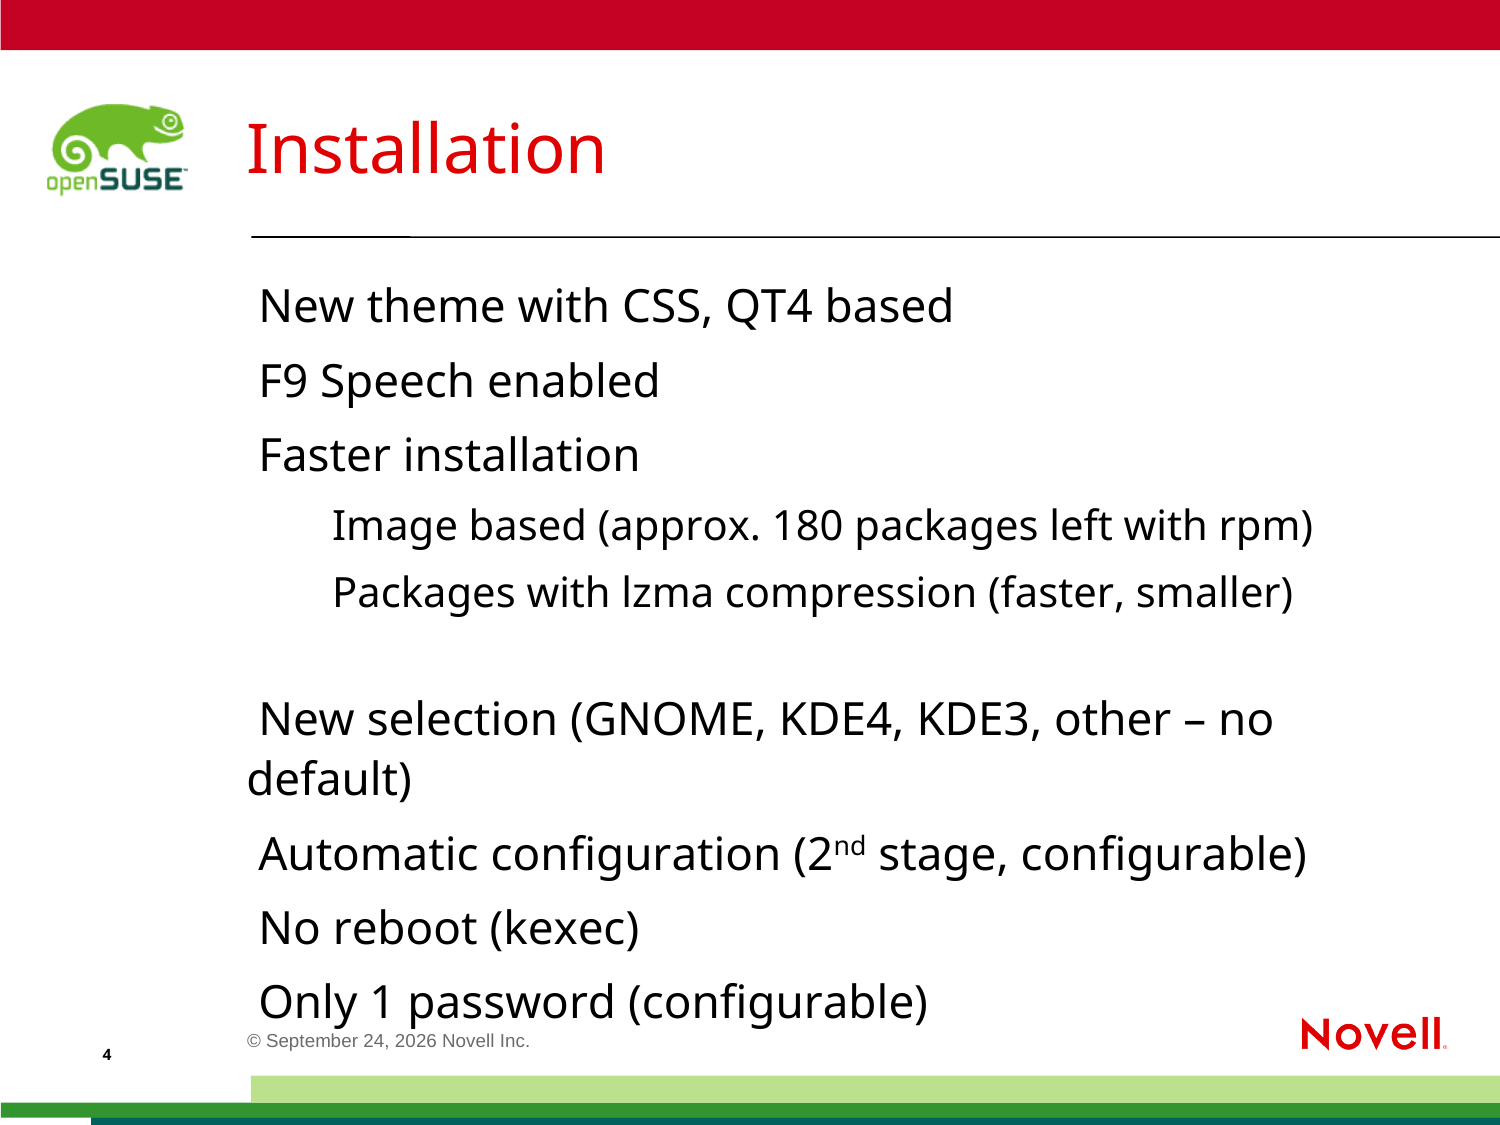

# Installation
 New theme with CSS, QT4 based
 F9 Speech enabled
 Faster installation
 Image based (approx. 180 packages left with rpm)
 Packages with lzma compression (faster, smaller)
 New selection (GNOME, KDE4, KDE3, other – no default)
 Automatic configuration (2nd stage, configurable)
 No reboot (kexec)
 Only 1 password (configurable)